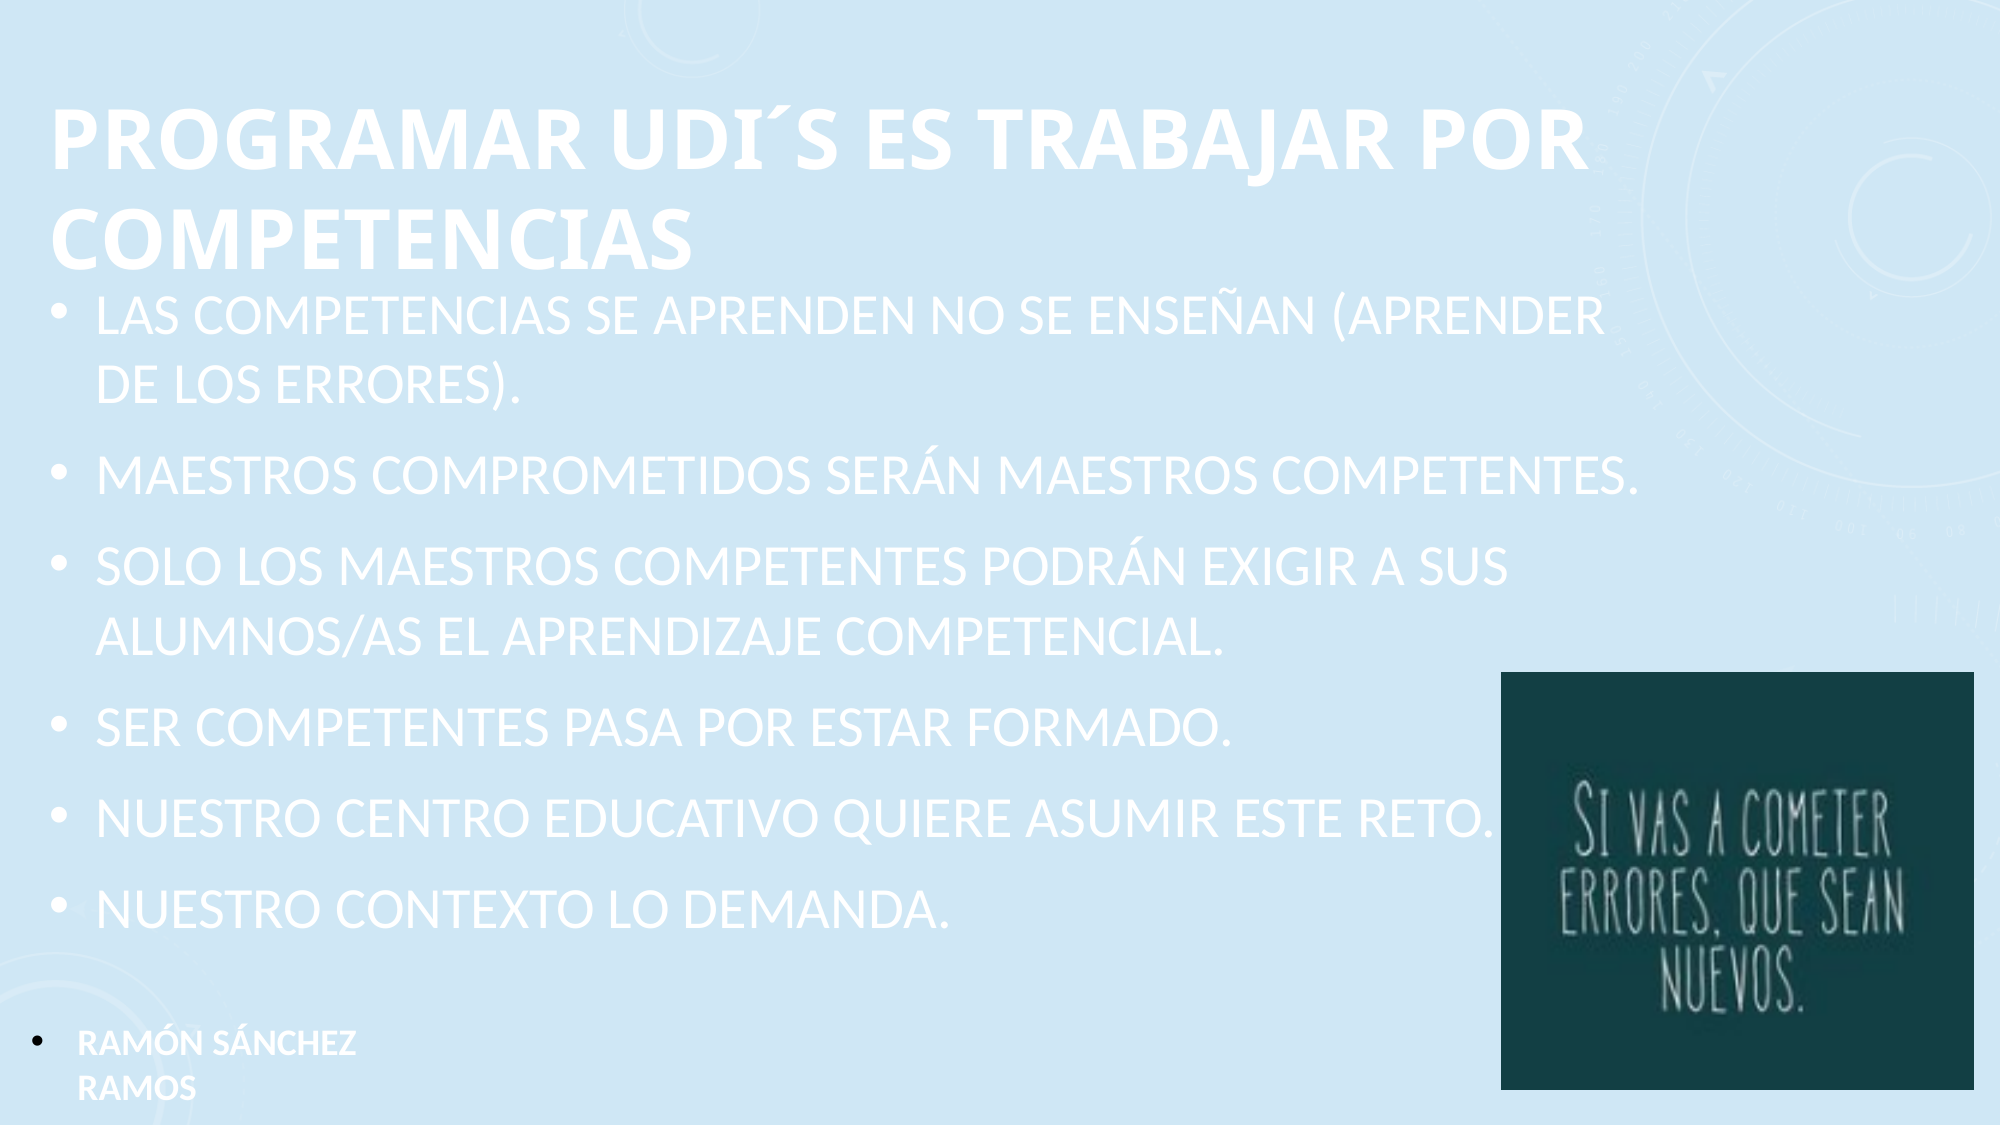

# PROGRAMAR UDI´S ES TRABAJAR POR COMPETENCIAS
LAS COMPETENCIAS SE APRENDEN NO SE ENSEÑAN (APRENDER DE LOS ERRORES).
MAESTROS COMPROMETIDOS SERÁN MAESTROS COMPETENTES.
SOLO LOS MAESTROS COMPETENTES PODRÁN EXIGIR A SUS ALUMNOS/AS EL APRENDIZAJE COMPETENCIAL.
SER COMPETENTES PASA POR ESTAR FORMADO.
NUESTRO CENTRO EDUCATIVO QUIERE ASUMIR ESTE RETO.
NUESTRO CONTEXTO LO DEMANDA.
RAMÓN SÁNCHEZ RAMOS